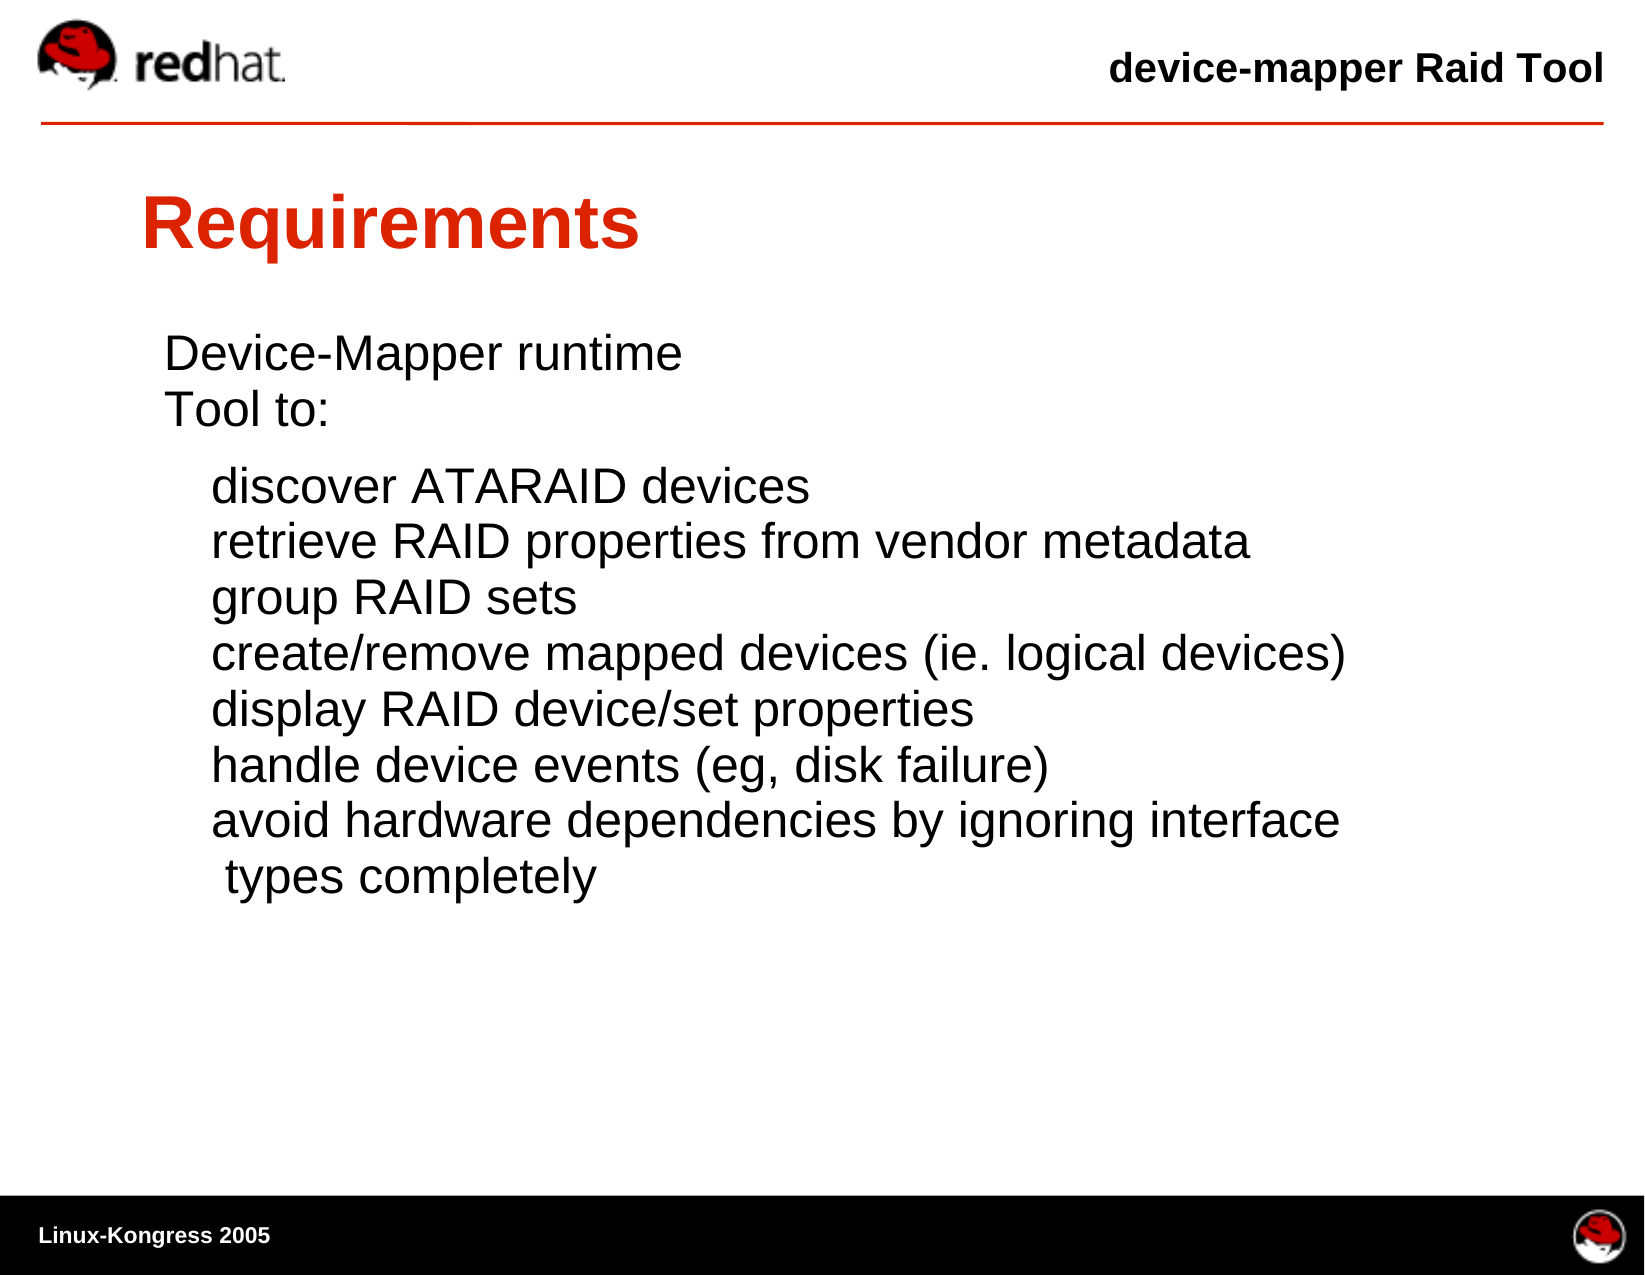

device-mapper Raid Tool
Requirements
 Device-Mapper runtime
 Tool to:
 discover ATARAID devices
 retrieve RAID properties from vendor metadata
 group RAID sets
 create/remove mapped devices (ie. logical devices)
 display RAID device/set properties
 handle device events (eg, disk failure)
 avoid hardware dependencies by ignoring interface
 types completely
Linux-Kongress 2005